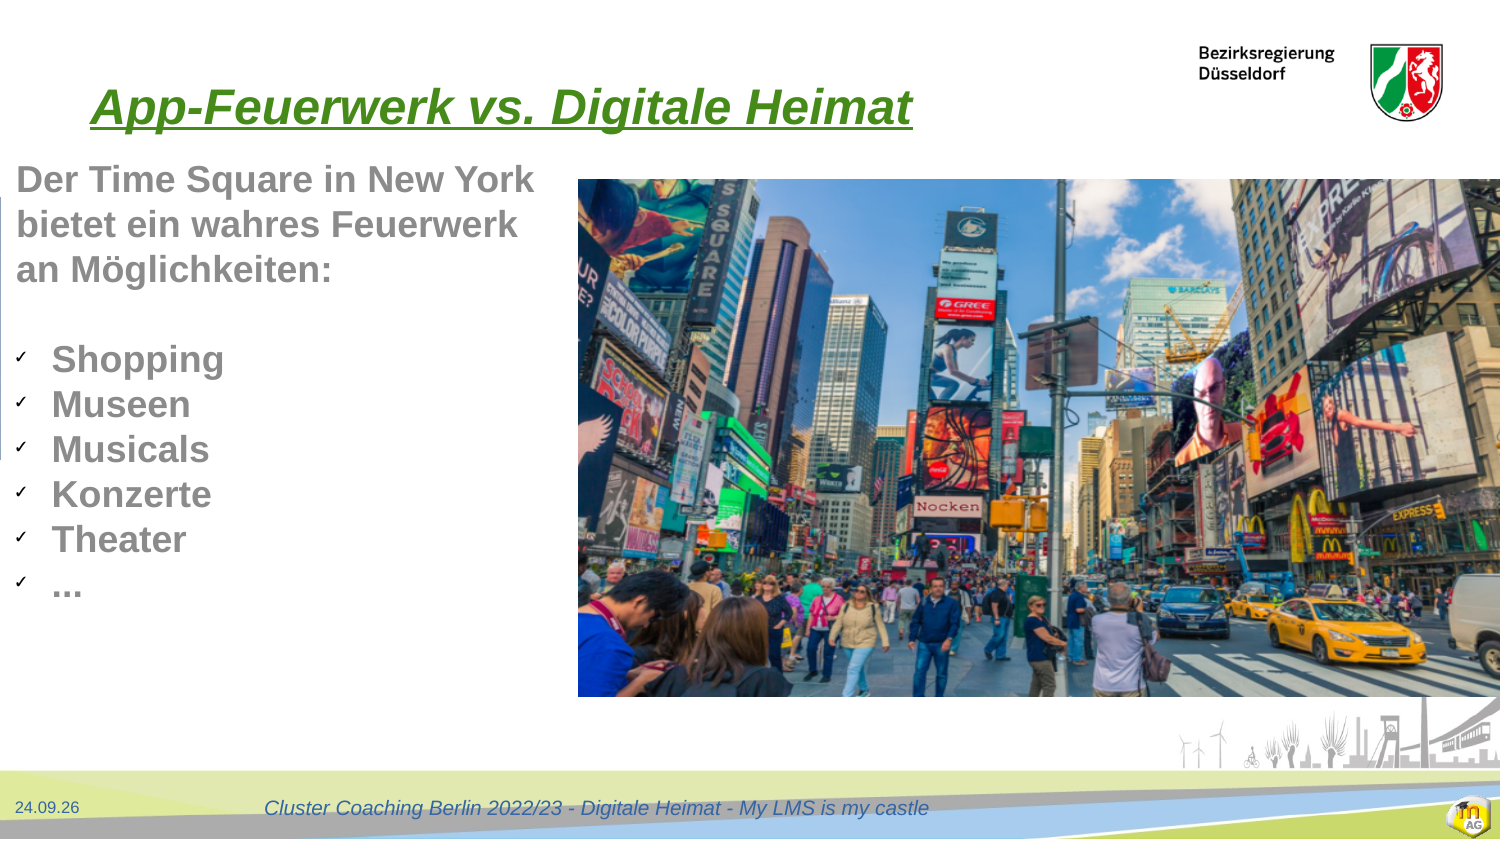

# App-Feuerwerk vs. Digitale Heimat
Der Time Square in New York bietet ein wahres Feuerwerk an Möglichkeiten:
Shopping
Museen
Musicals
Konzerte
Theater
...